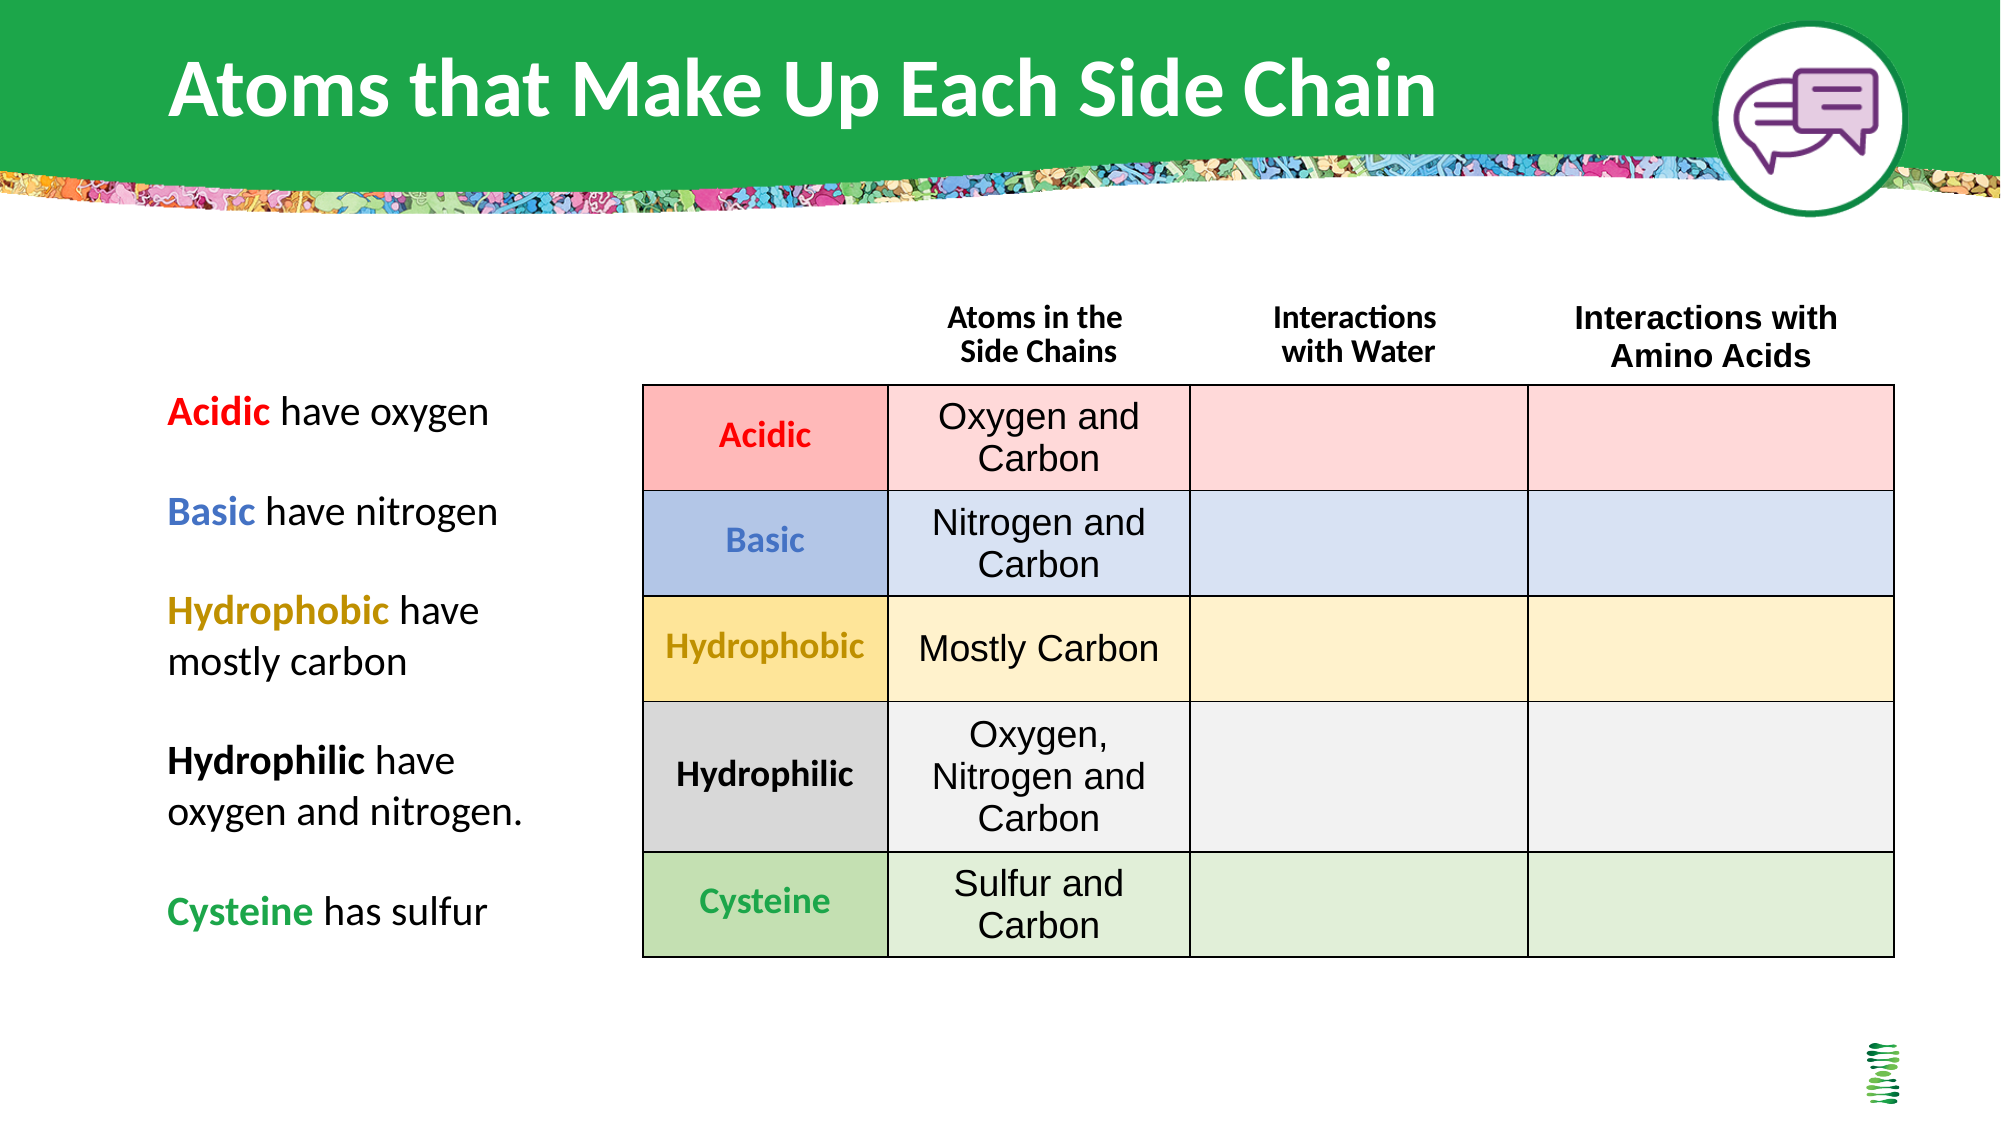

Atoms that Make Up Each Side Chain
| | Atoms in the Side Chains | Interactions  with Water | Interactions with  Amino Acids |
| --- | --- | --- | --- |
| Acidic | Oxygen and Carbon | | |
| Basic | Nitrogen and Carbon | | |
| Hydrophobic | Mostly Carbon | | |
| Hydrophilic | Oxygen, Nitrogen and Carbon | | |
| Cysteine | Sulfur and Carbon | | |
Acidic have oxygen
Basic have nitrogen
Hydrophobic have mostly carbon
Hydrophilic have oxygen and nitrogen.
Cysteine has sulfur